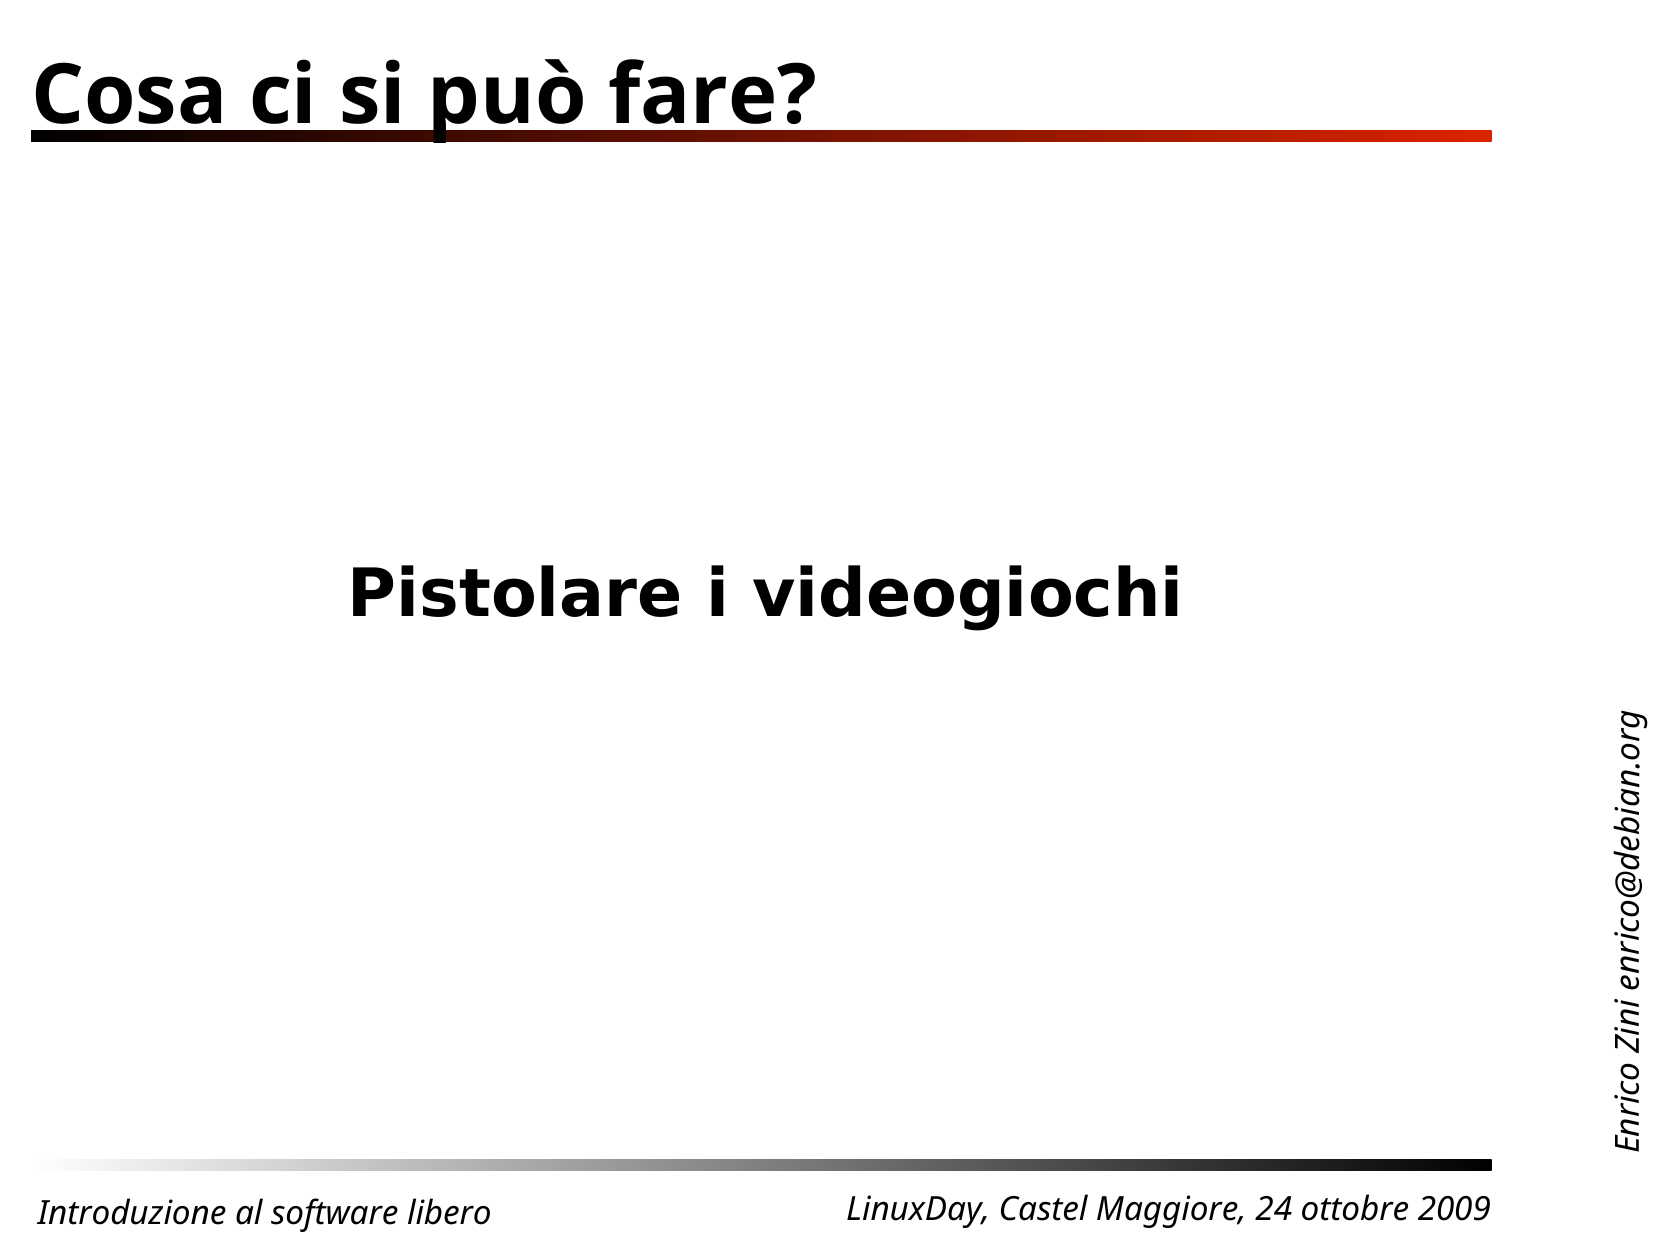

Cosa ci si può fare?
Pistolare i videogiochi